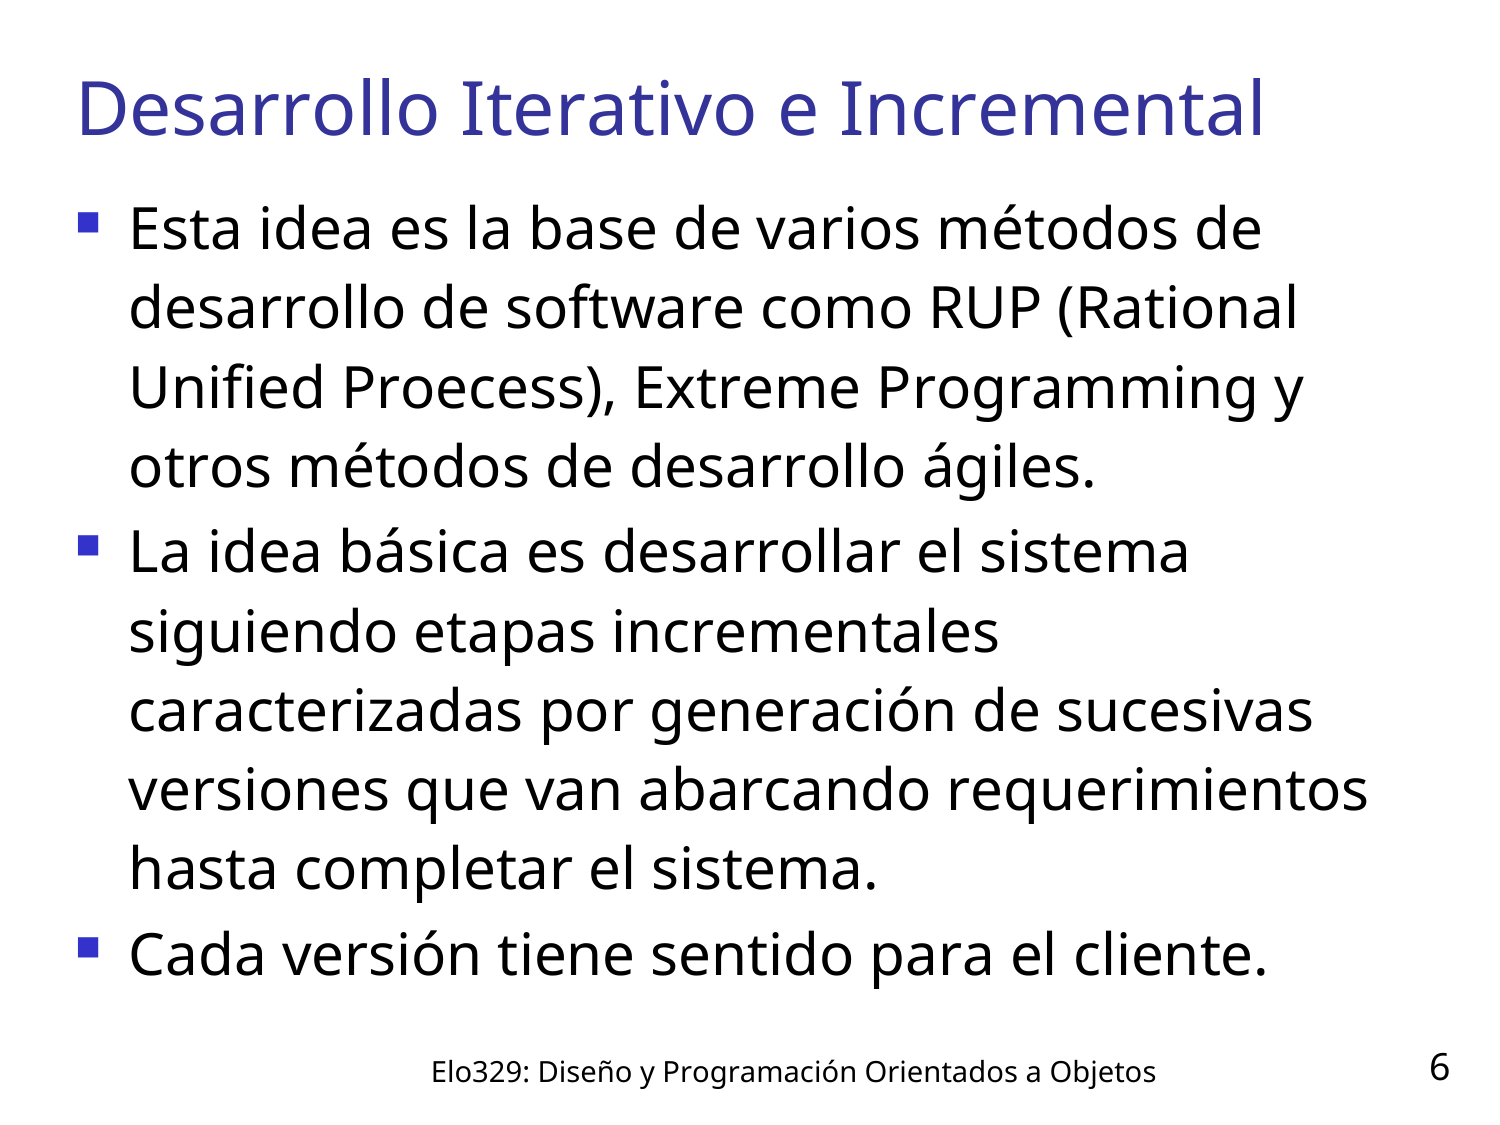

# Desarrollo Iterativo e Incremental
Esta idea es la base de varios métodos de desarrollo de software como RUP (Rational Unified Proecess), Extreme Programming y otros métodos de desarrollo ágiles.
La idea básica es desarrollar el sistema siguiendo etapas incrementales caracterizadas por generación de sucesivas versiones que van abarcando requerimientos hasta completar el sistema.
Cada versión tiene sentido para el cliente.
ELO329: Diseño y Programación Orientadas a Objetos
6